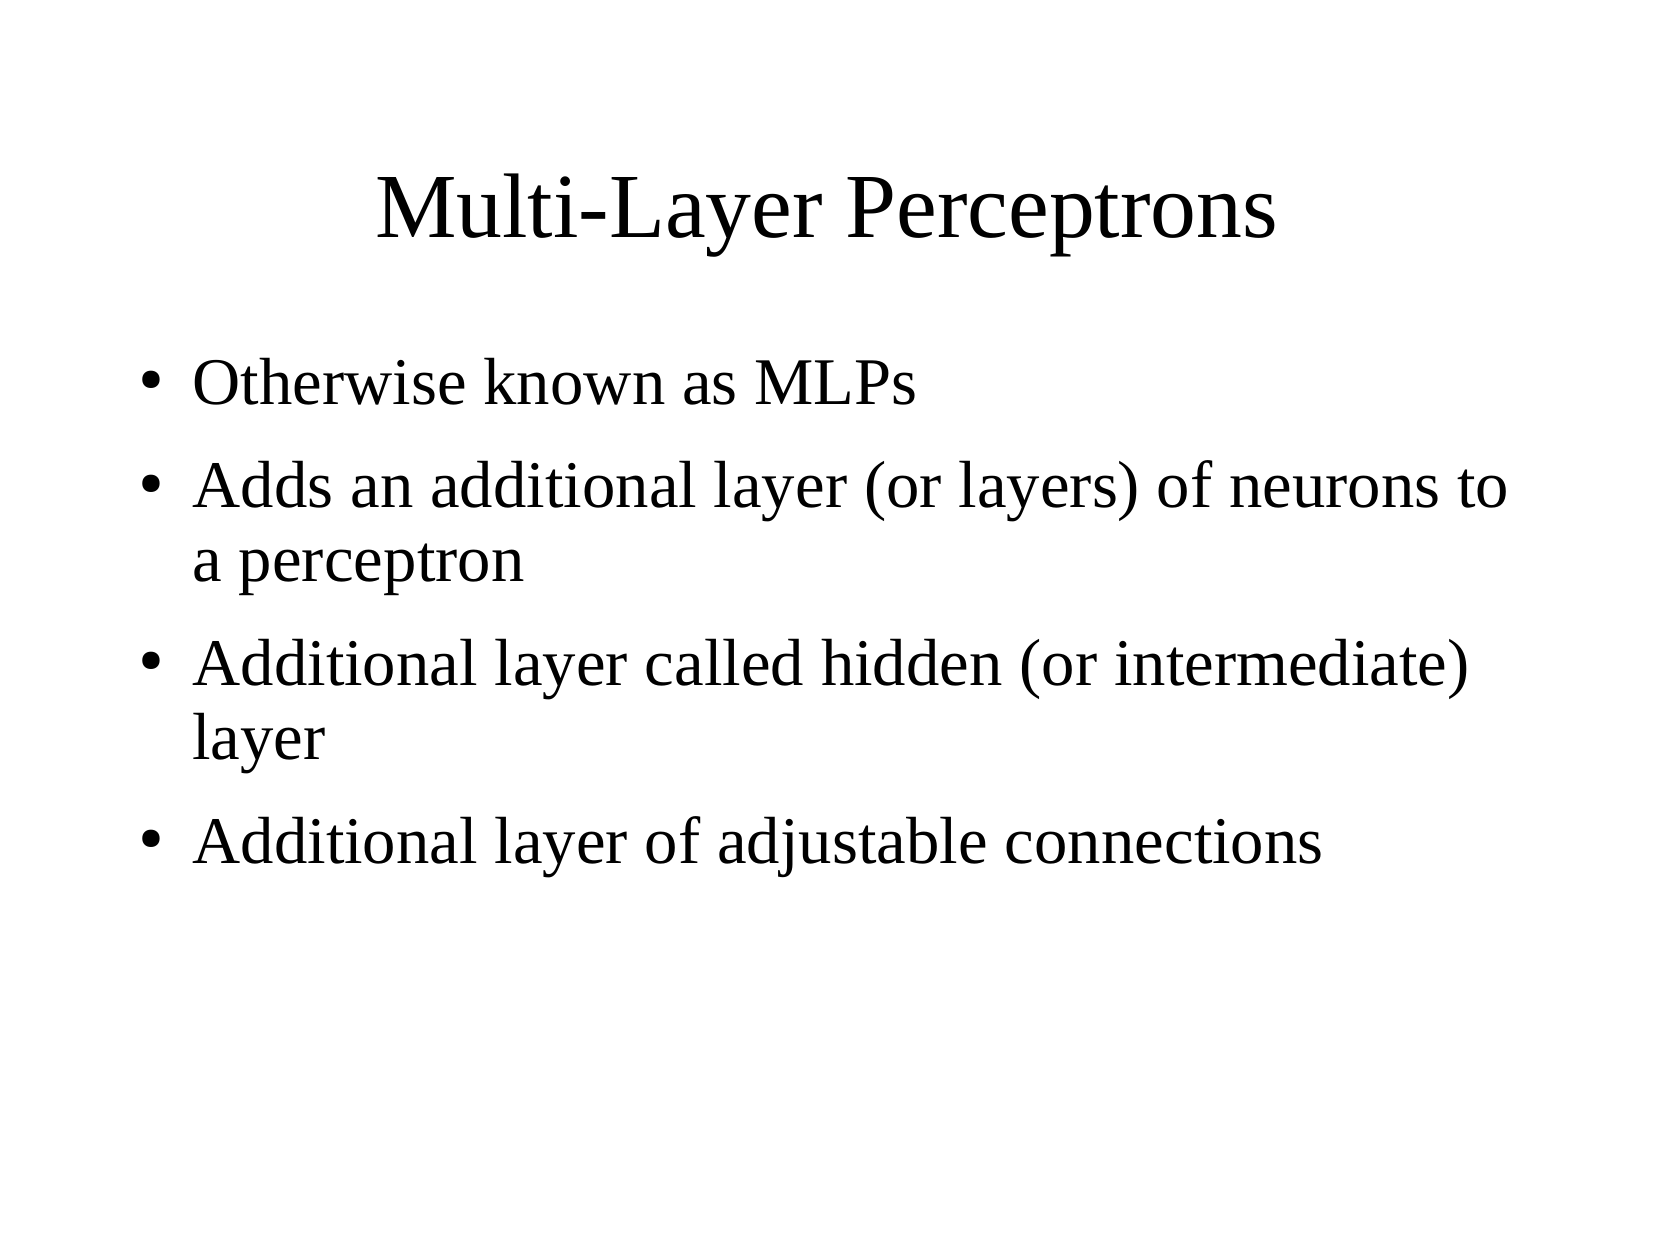

# Multi-Layer Perceptrons
Otherwise known as MLPs
Adds an additional layer (or layers) of neurons to a perceptron
Additional layer called hidden (or intermediate) layer
Additional layer of adjustable connections